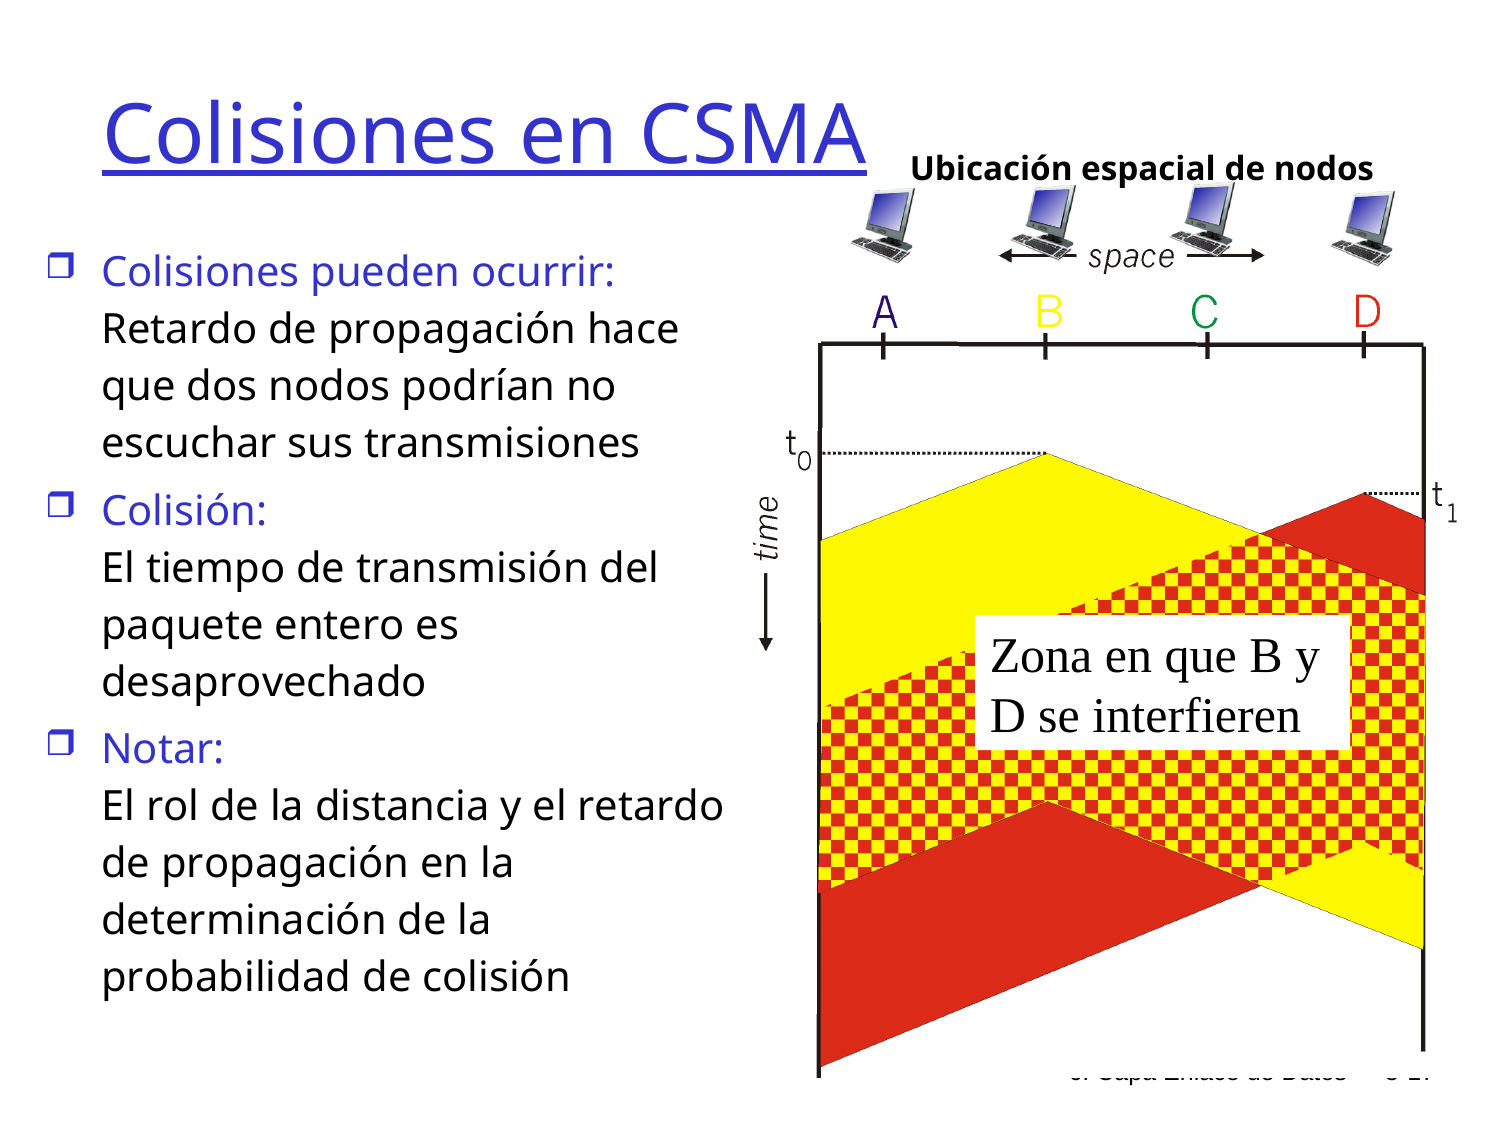

Colisiones en CSMA
Ubicación espacial de nodos
# Colisiones pueden ocurrir: Retardo de propagación hace que dos nodos podrían no escuchar sus transmisiones
Colisión:
El tiempo de transmisión del paquete entero es desaprovechado
Notar:
El rol de la distancia y el retardo de propagación en la determinación de la probabilidad de colisión
Zona en que B y D se interfieren
17